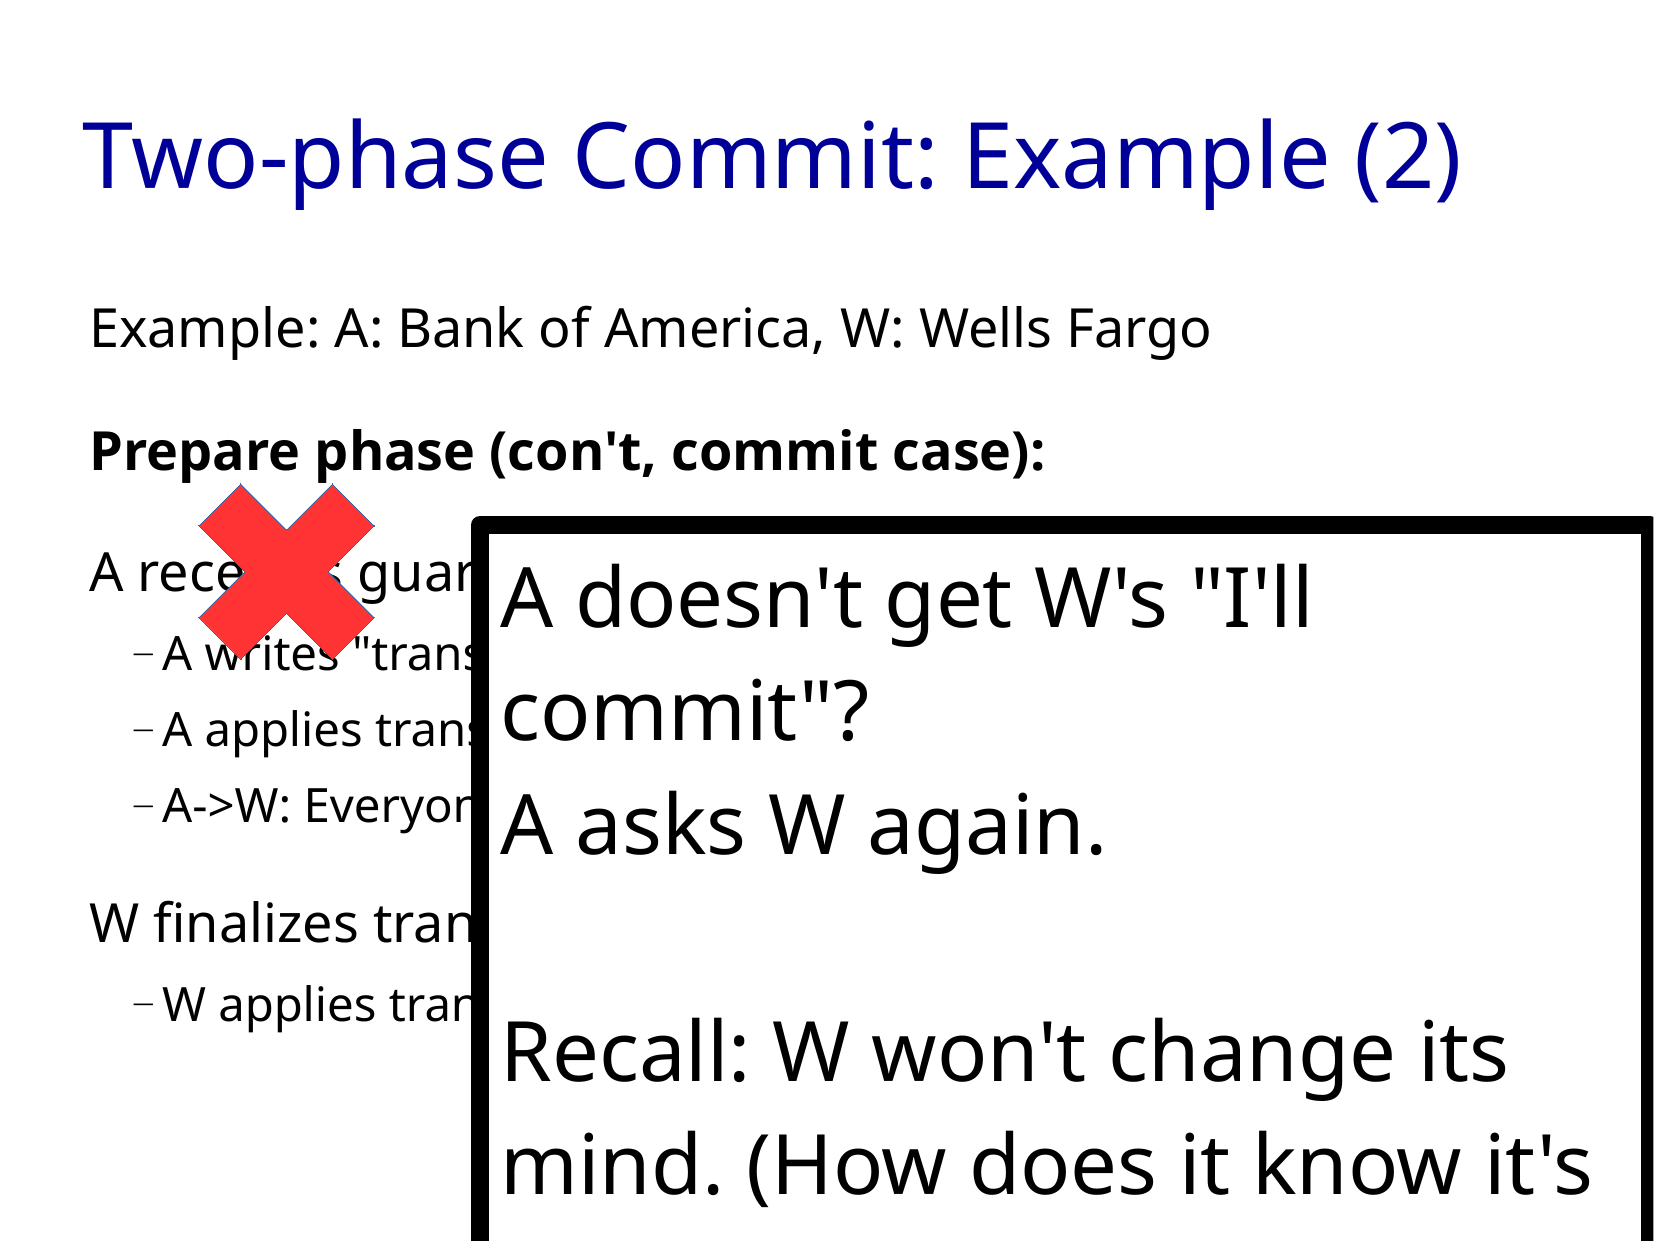

# Two-phase Commit: Example (2)
Example: A: Bank of America, W: Wells Fargo
Prepare phase (con't, commit case):
A receives guarantee of commit:
A writes "transfer $100 from W; <everyone will commit>" to log
A applies transaction
A->W: Everyone's agreed to commit this
W finalizes transaction:
W applies transaction
A doesn't get W's "I'll commit"?
A asks W again.
Recall: W won't change its mind. (How does it know it's the same? Transaction ID?)
48